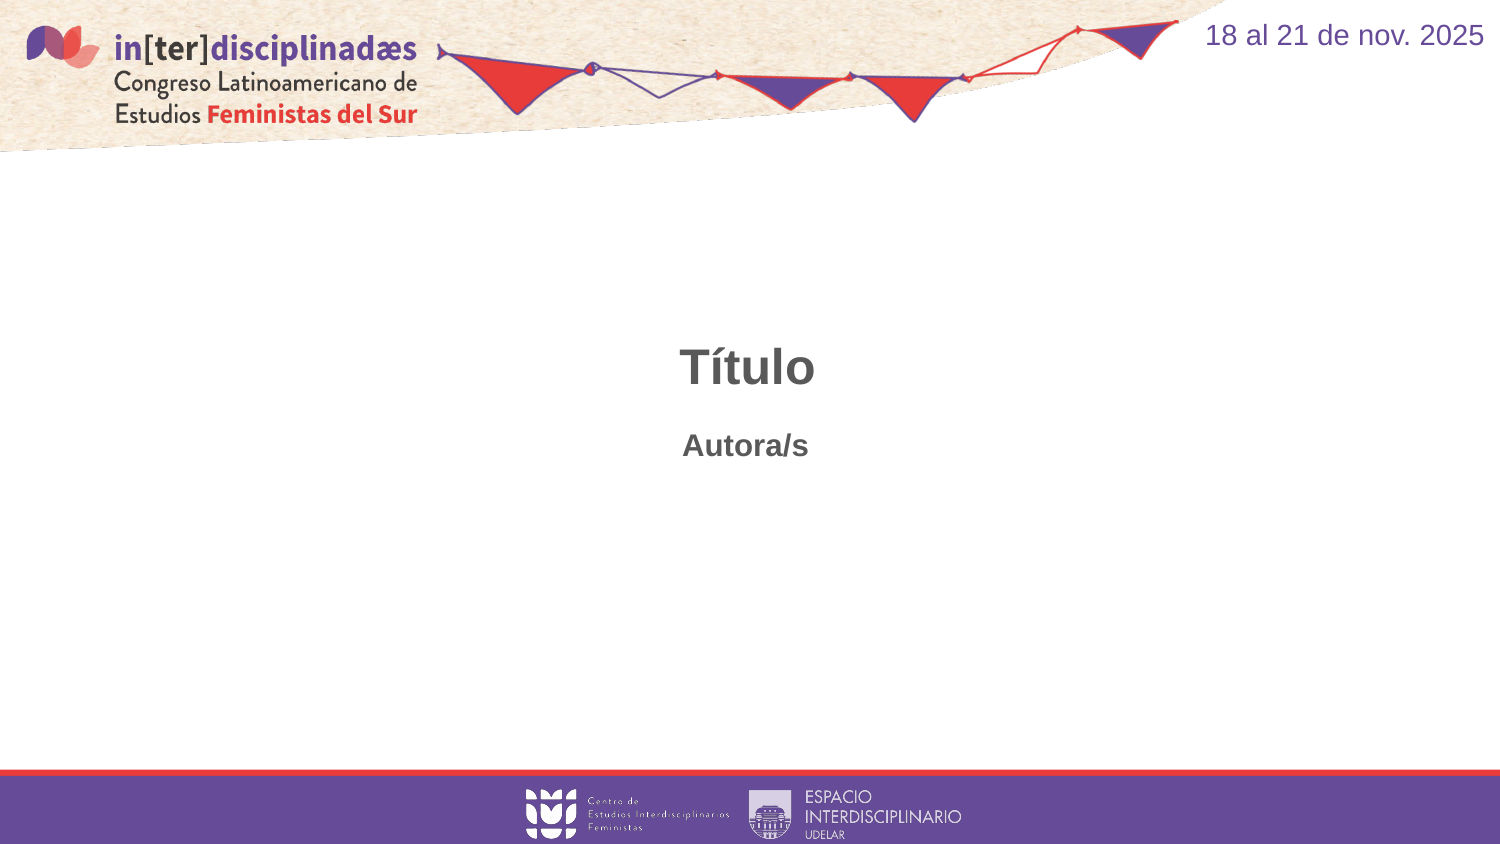

18 al 21 de nov. 2025
Título
Autora/s